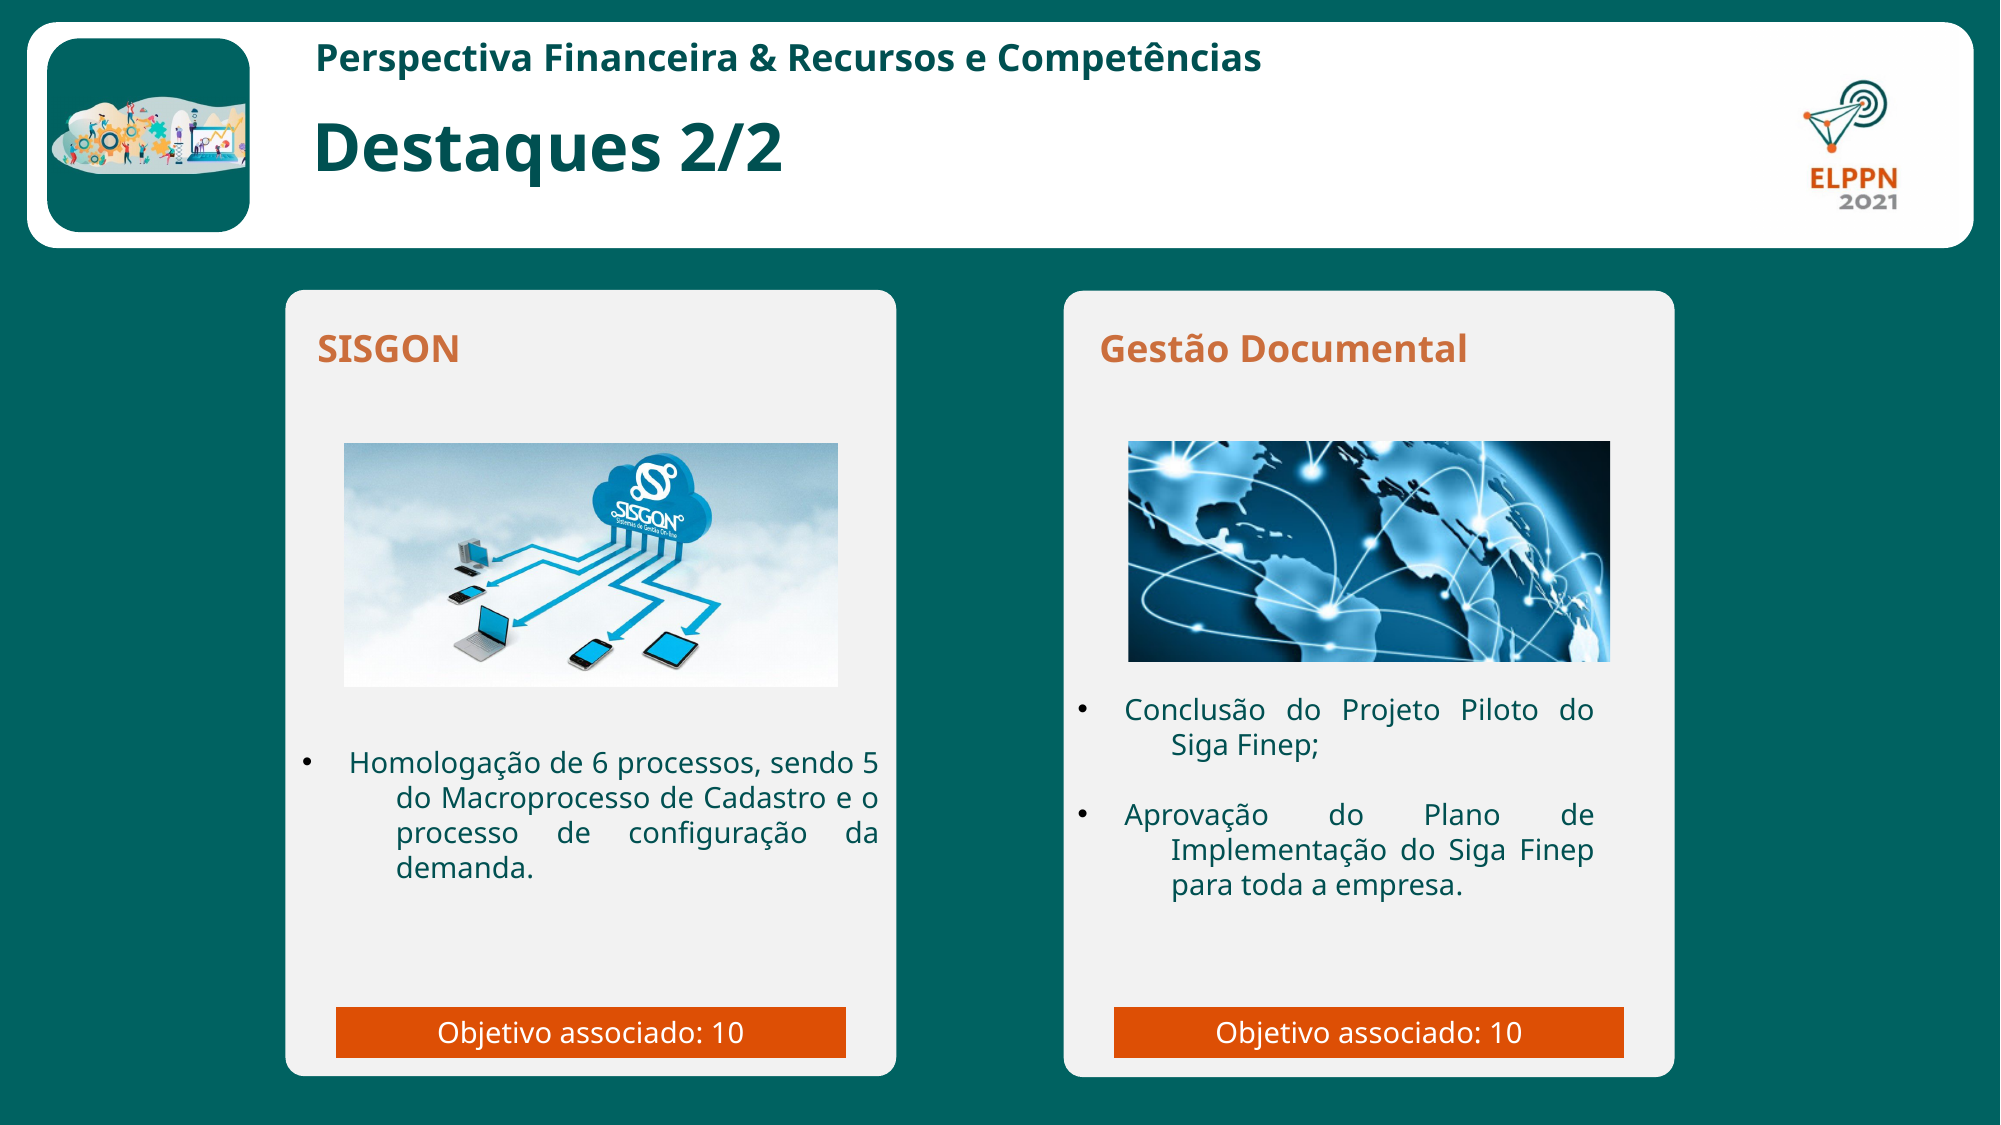

Perspectiva Financeira & Recursos e Competências
Destaques 2/2
SISGON
Homologação de 6 processos, sendo 5 do Macroprocesso de Cadastro e o processo de configuração da demanda.
Objetivo associado: 10
Gestão Documental
Conclusão do Projeto Piloto do Siga Finep;
Aprovação do Plano de Implementação do Siga Finep para toda a empresa.
Objetivo associado: 10